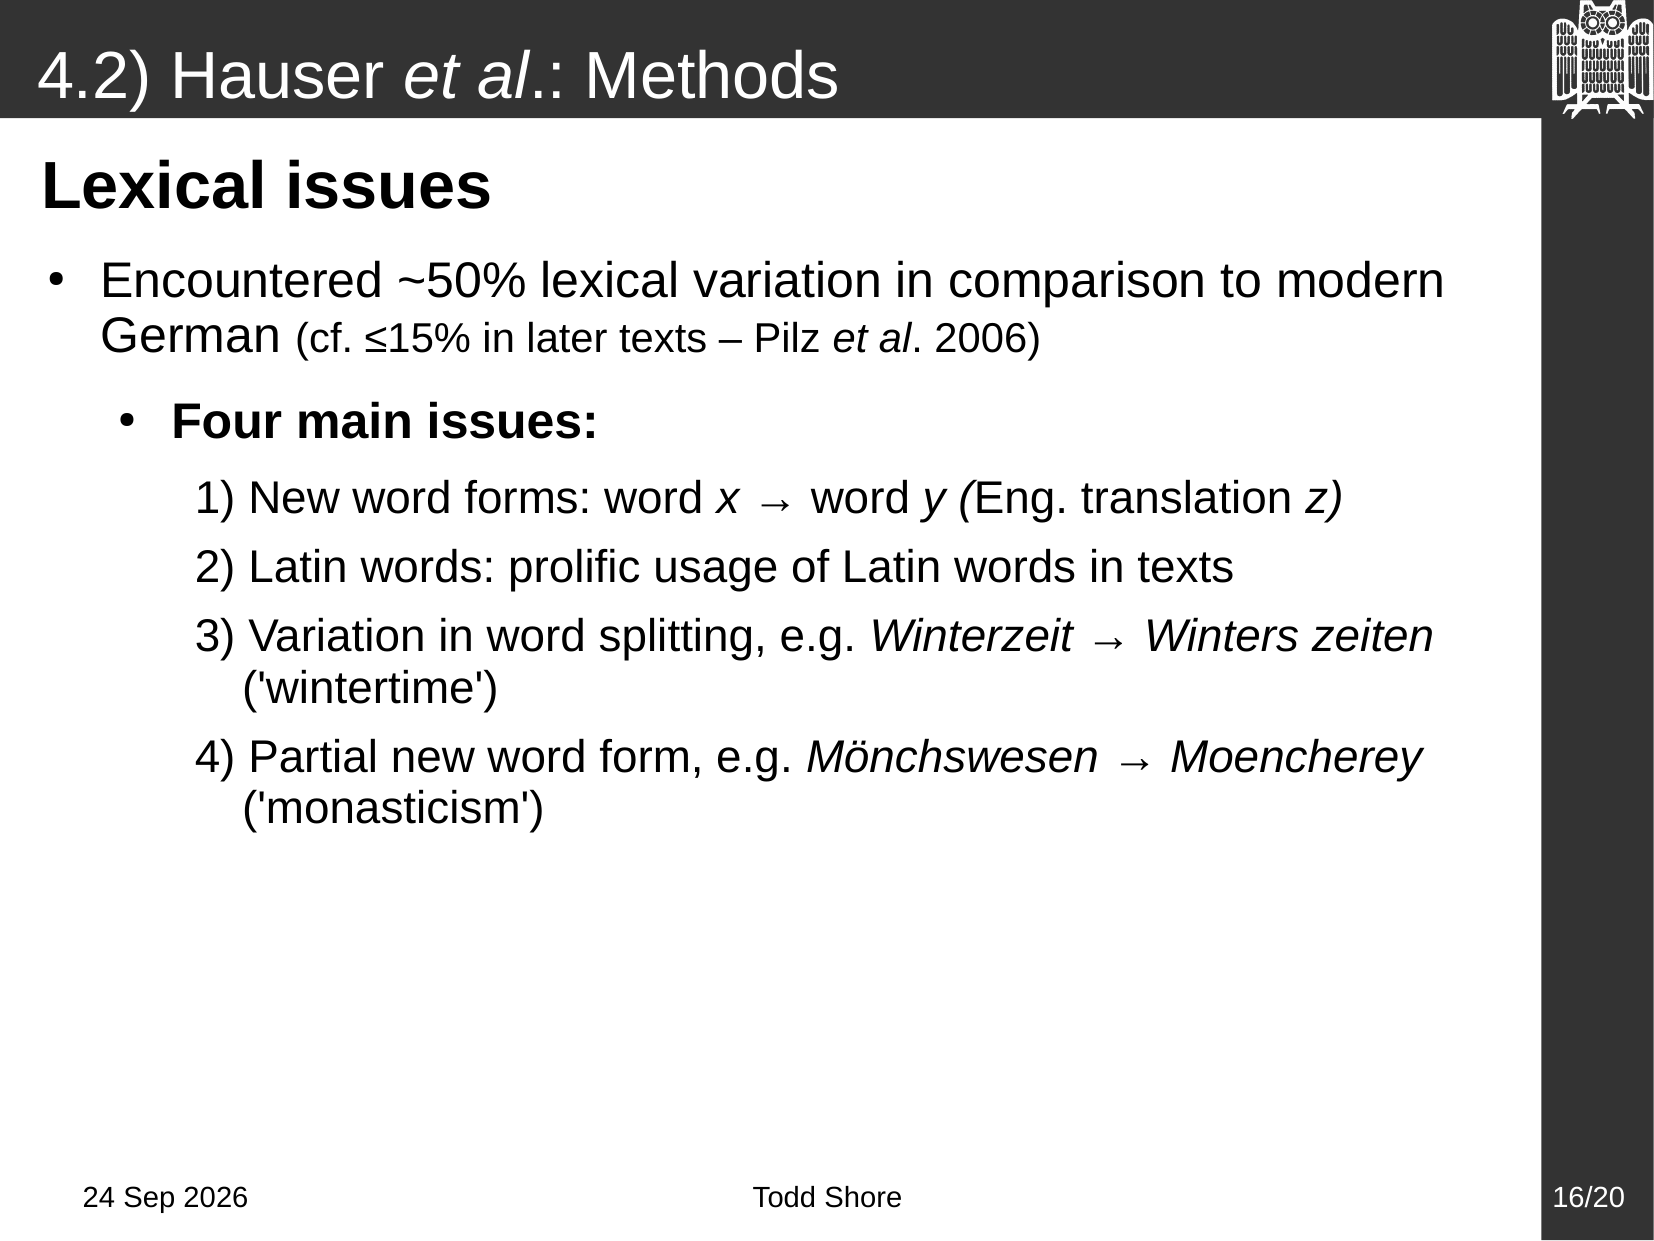

4.2) Hauser et al.: Methods
Lexical issues
# Encountered ~50% lexical variation in comparison to modern German (cf. ≤15% in later texts – Pilz et al. 2006)
Four main issues:
New word forms: word x → word y (Eng. translation z)
Latin words: prolific usage of Latin words in texts
Variation in word splitting, e.g. Winterzeit → Winters zeiten ('wintertime')
Partial new word form, e.g. Mönchswesen → Moencherey ('monasticism')
16